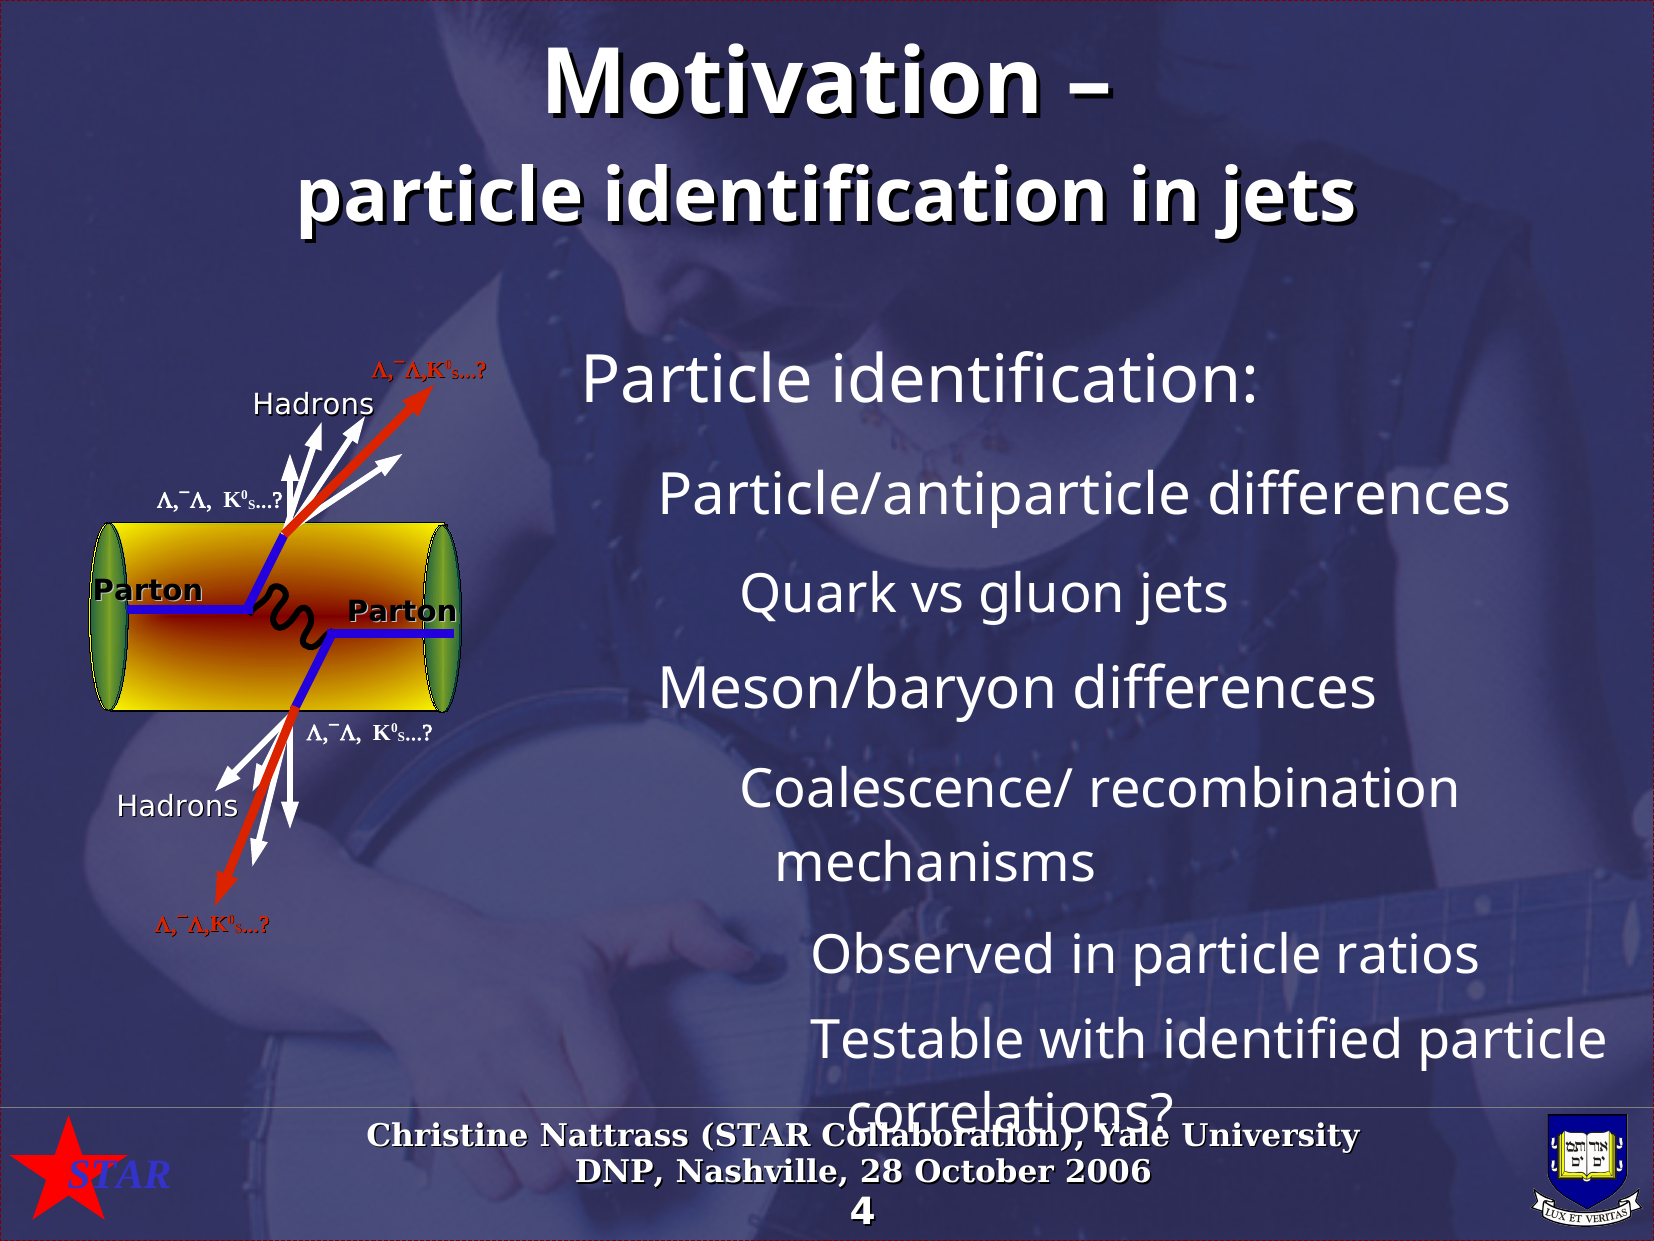

# Motivation – particle identification in jets
Particle identification:
Particle/antiparticle differences
Quark vs gluon jets
Meson/baryon differences
Coalescence/ recombination mechanisms
Observed in particle ratios
Testable with identified particle correlations?
L,L,K0S...?
Hadrons
L,L, K0S...?
Parton
Parton
L,L, K0S...?
Hadrons
L,L,K0S...?
4